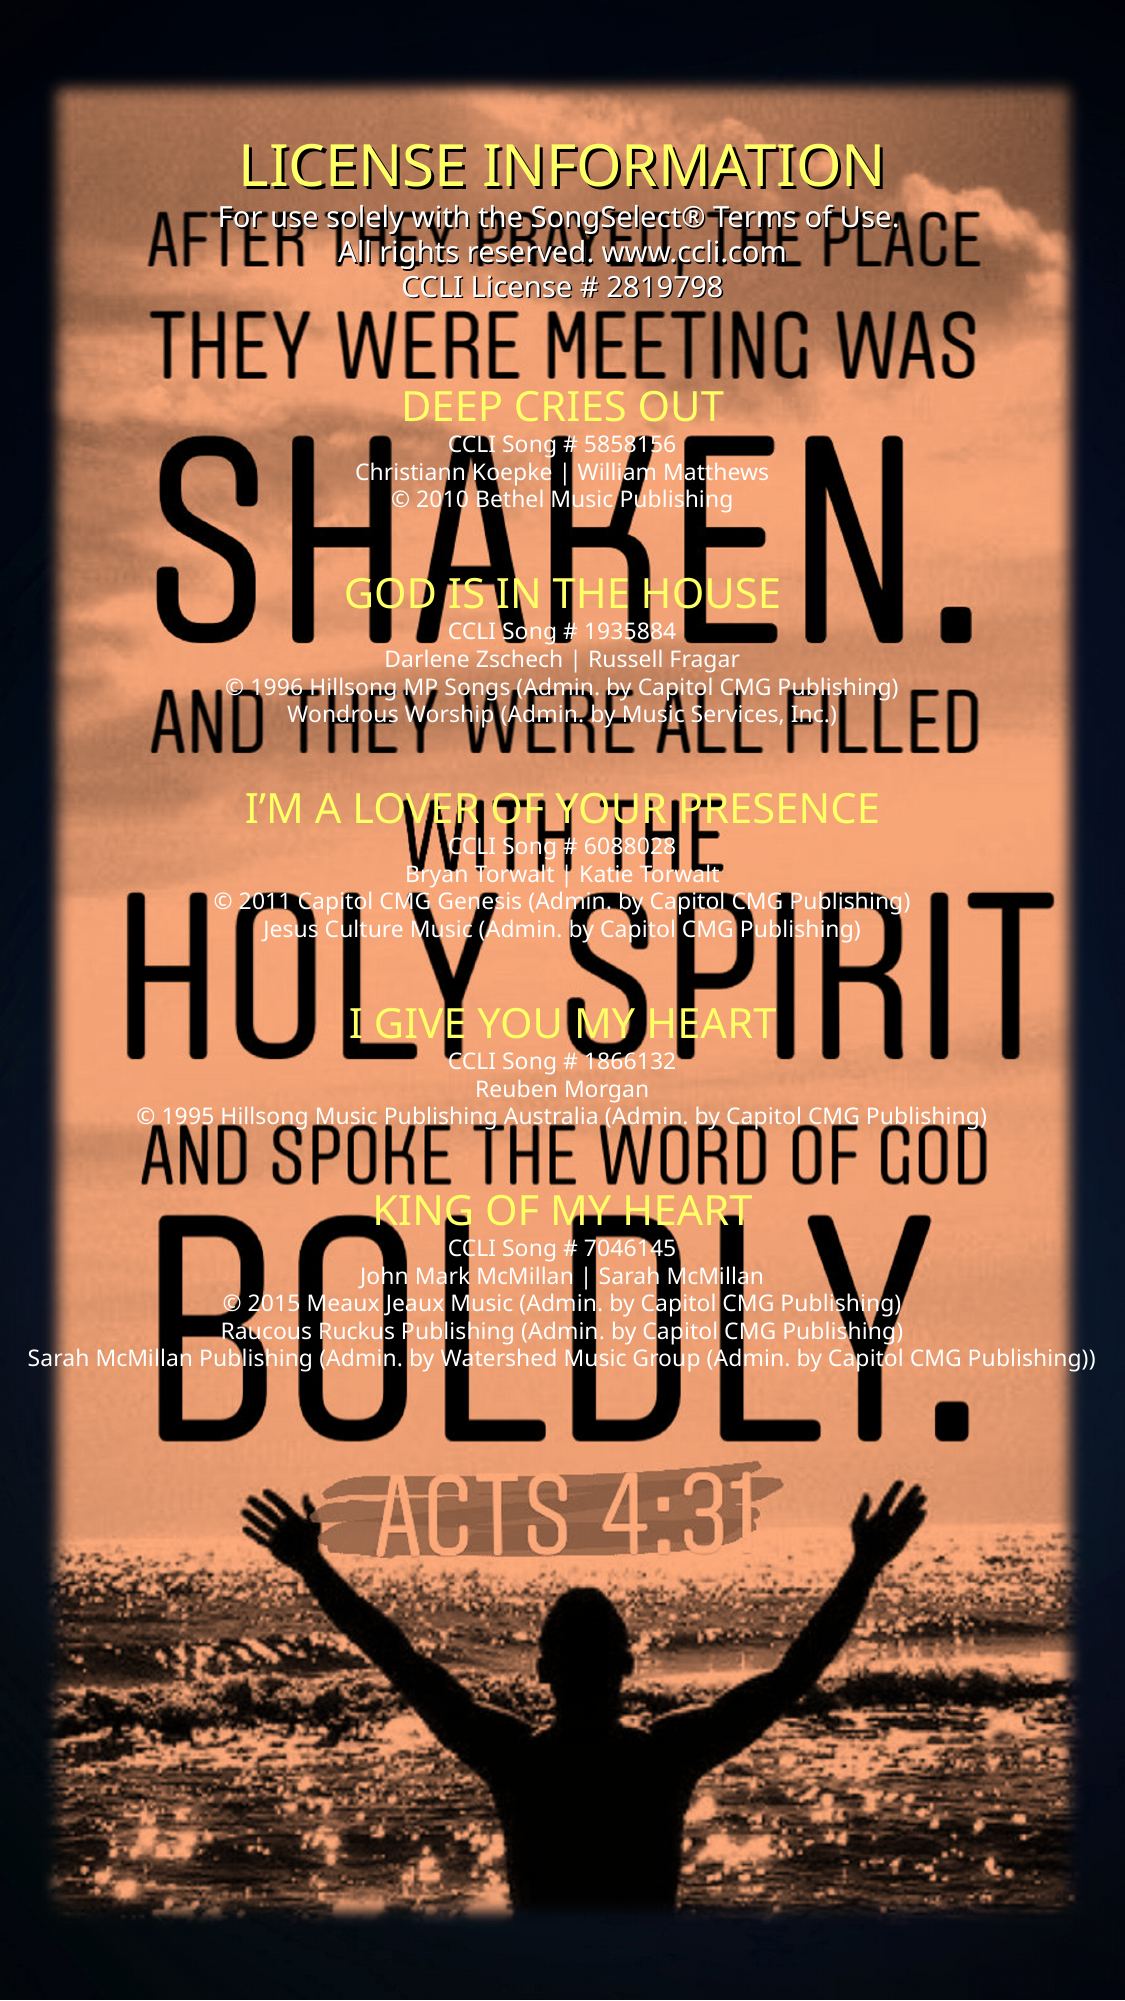

LICENSE INFORMATION
For use solely with the SongSelect® Terms of Use.
All rights reserved. www.ccli.com
CCLI License # 2819798
DEEP CRIES OUT
CCLI Song # 5858156
Christiann Koepke | William Matthews
© 2010 Bethel Music Publishing
GOD IS IN THE HOUSE
CCLI Song # 1935884
Darlene Zschech | Russell Fragar
© 1996 Hillsong MP Songs (Admin. by Capitol CMG Publishing)
Wondrous Worship (Admin. by Music Services, Inc.)
I’M A LOVER OF YOUR PRESENCE
CCLI Song # 6088028
Bryan Torwalt | Katie Torwalt
© 2011 Capitol CMG Genesis (Admin. by Capitol CMG Publishing)
Jesus Culture Music (Admin. by Capitol CMG Publishing)
I GIVE YOU MY HEART
CCLI Song # 1866132
Reuben Morgan
© 1995 Hillsong Music Publishing Australia (Admin. by Capitol CMG Publishing)
KING OF MY HEART
CCLI Song # 7046145
John Mark McMillan | Sarah McMillan
© 2015 Meaux Jeaux Music (Admin. by Capitol CMG Publishing)
Raucous Ruckus Publishing (Admin. by Capitol CMG Publishing)
Sarah McMillan Publishing (Admin. by Watershed Music Group (Admin. by Capitol CMG Publishing))